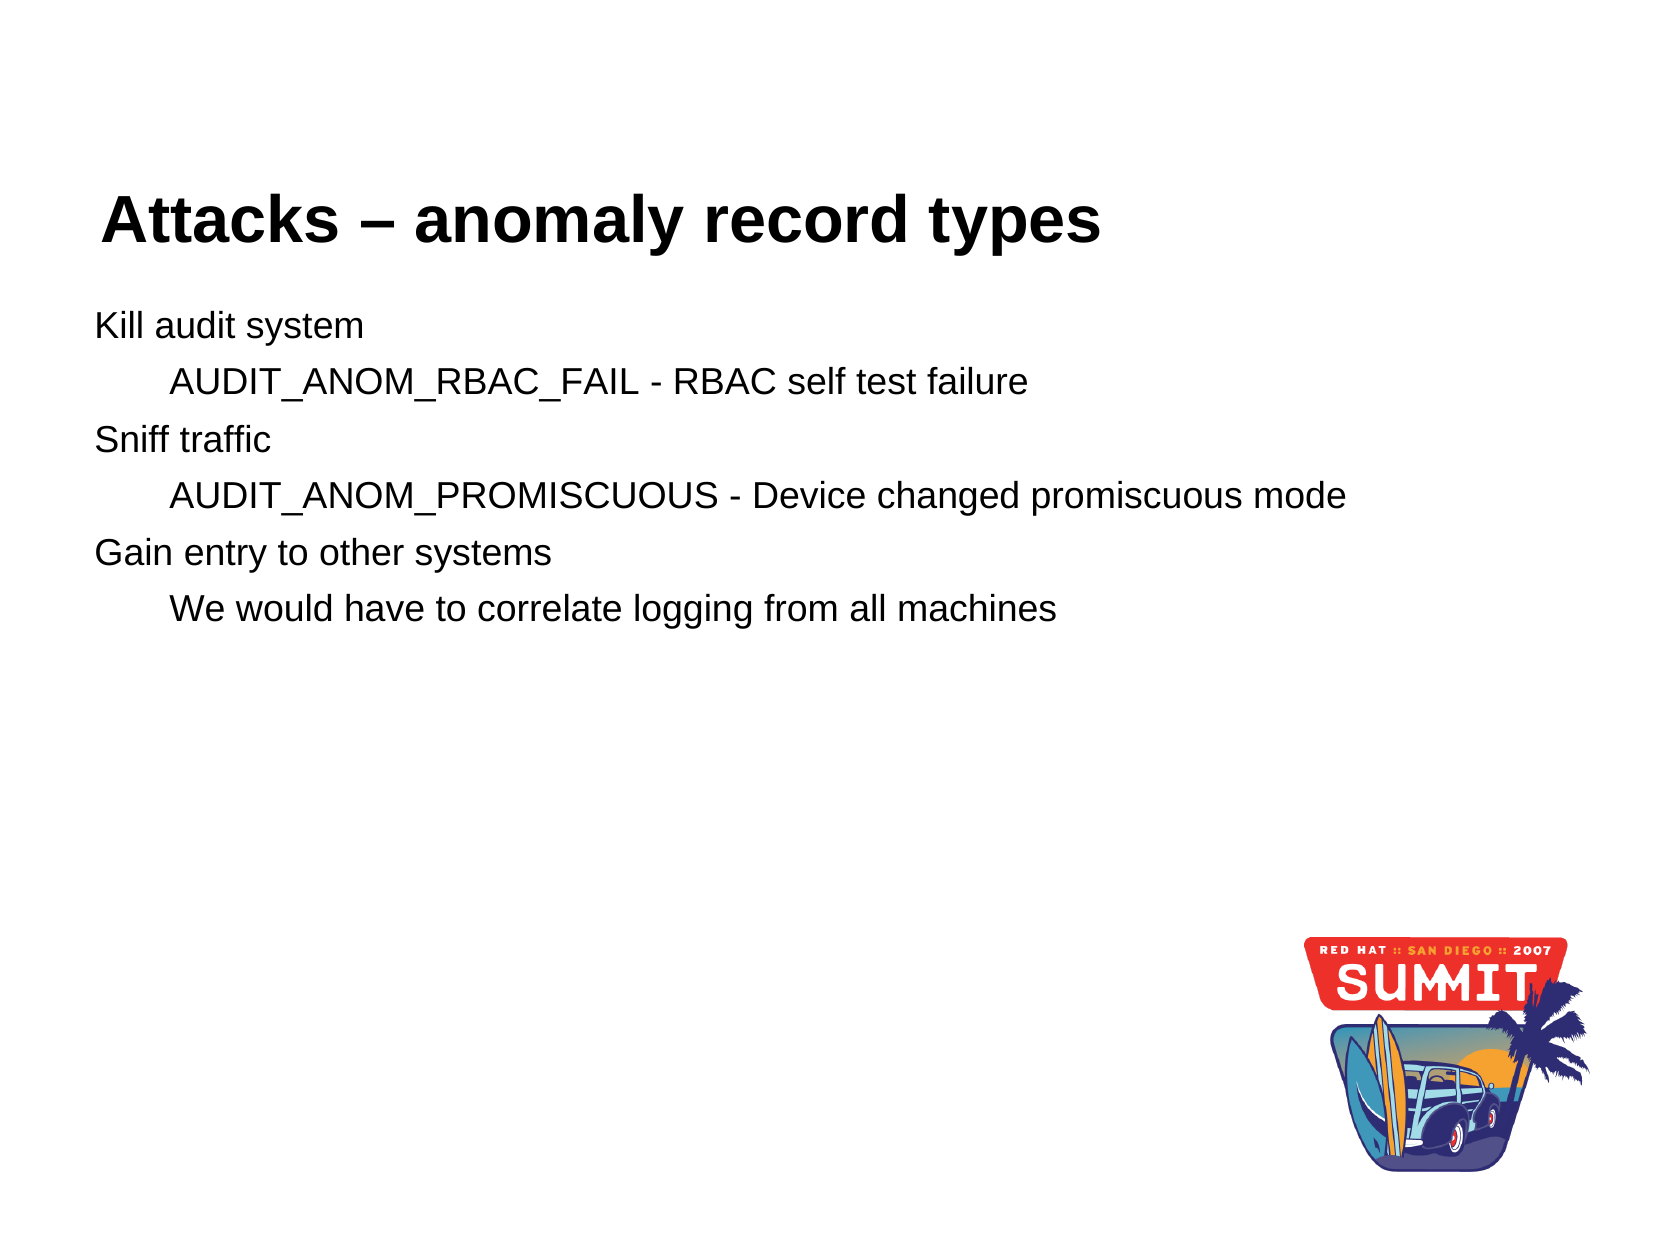

# Attacks – anomaly record types
Kill audit system
AUDIT_ANOM_RBAC_FAIL - RBAC self test failure
Sniff traffic
AUDIT_ANOM_PROMISCUOUS - Device changed promiscuous mode
Gain entry to other systems
We would have to correlate logging from all machines